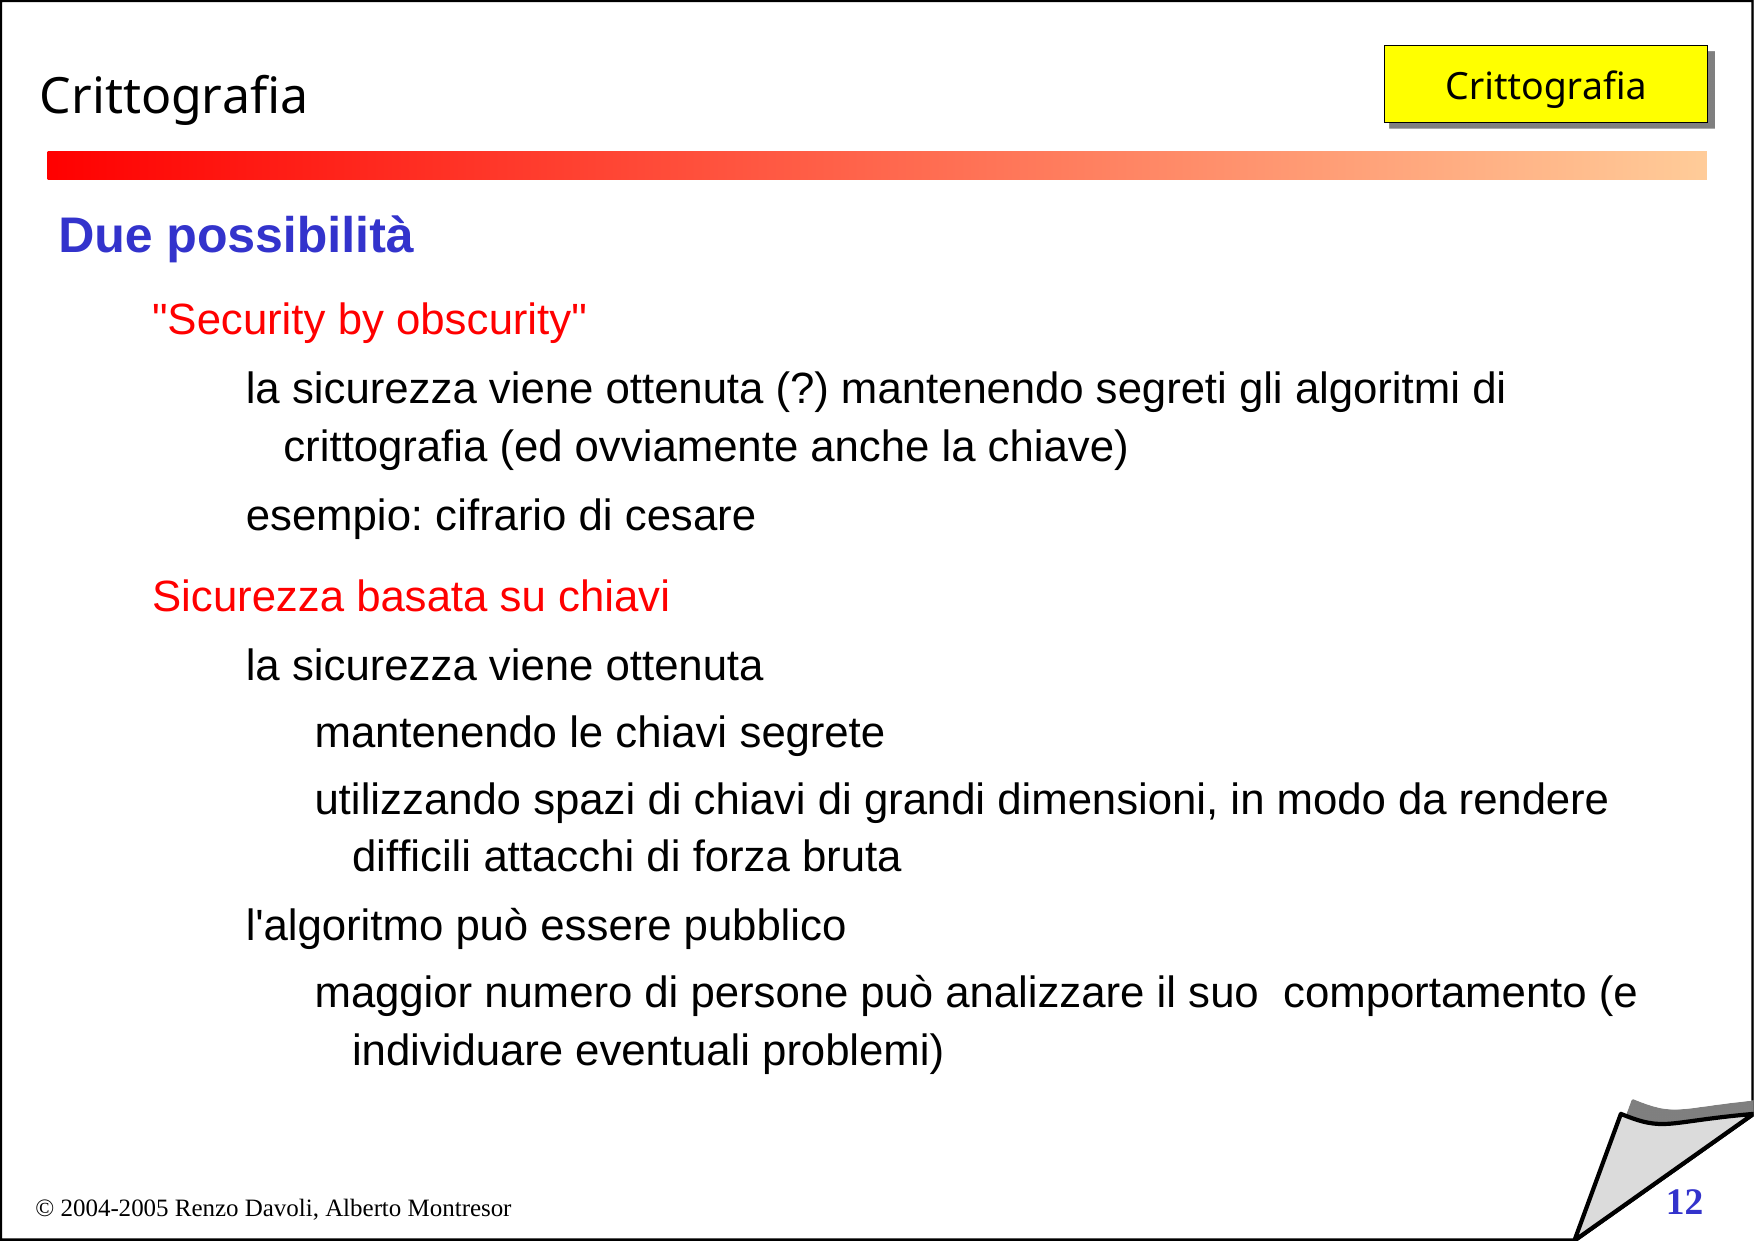

Crittografia
# Crittografia
Due possibilità
"Security by obscurity"
la sicurezza viene ottenuta (?) mantenendo segreti gli algoritmi di crittografia (ed ovviamente anche la chiave)
esempio: cifrario di cesare
Sicurezza basata su chiavi
la sicurezza viene ottenuta
mantenendo le chiavi segrete
utilizzando spazi di chiavi di grandi dimensioni, in modo da rendere difficili attacchi di forza bruta
l'algoritmo può essere pubblico
maggior numero di persone può analizzare il suo comportamento (e individuare eventuali problemi)